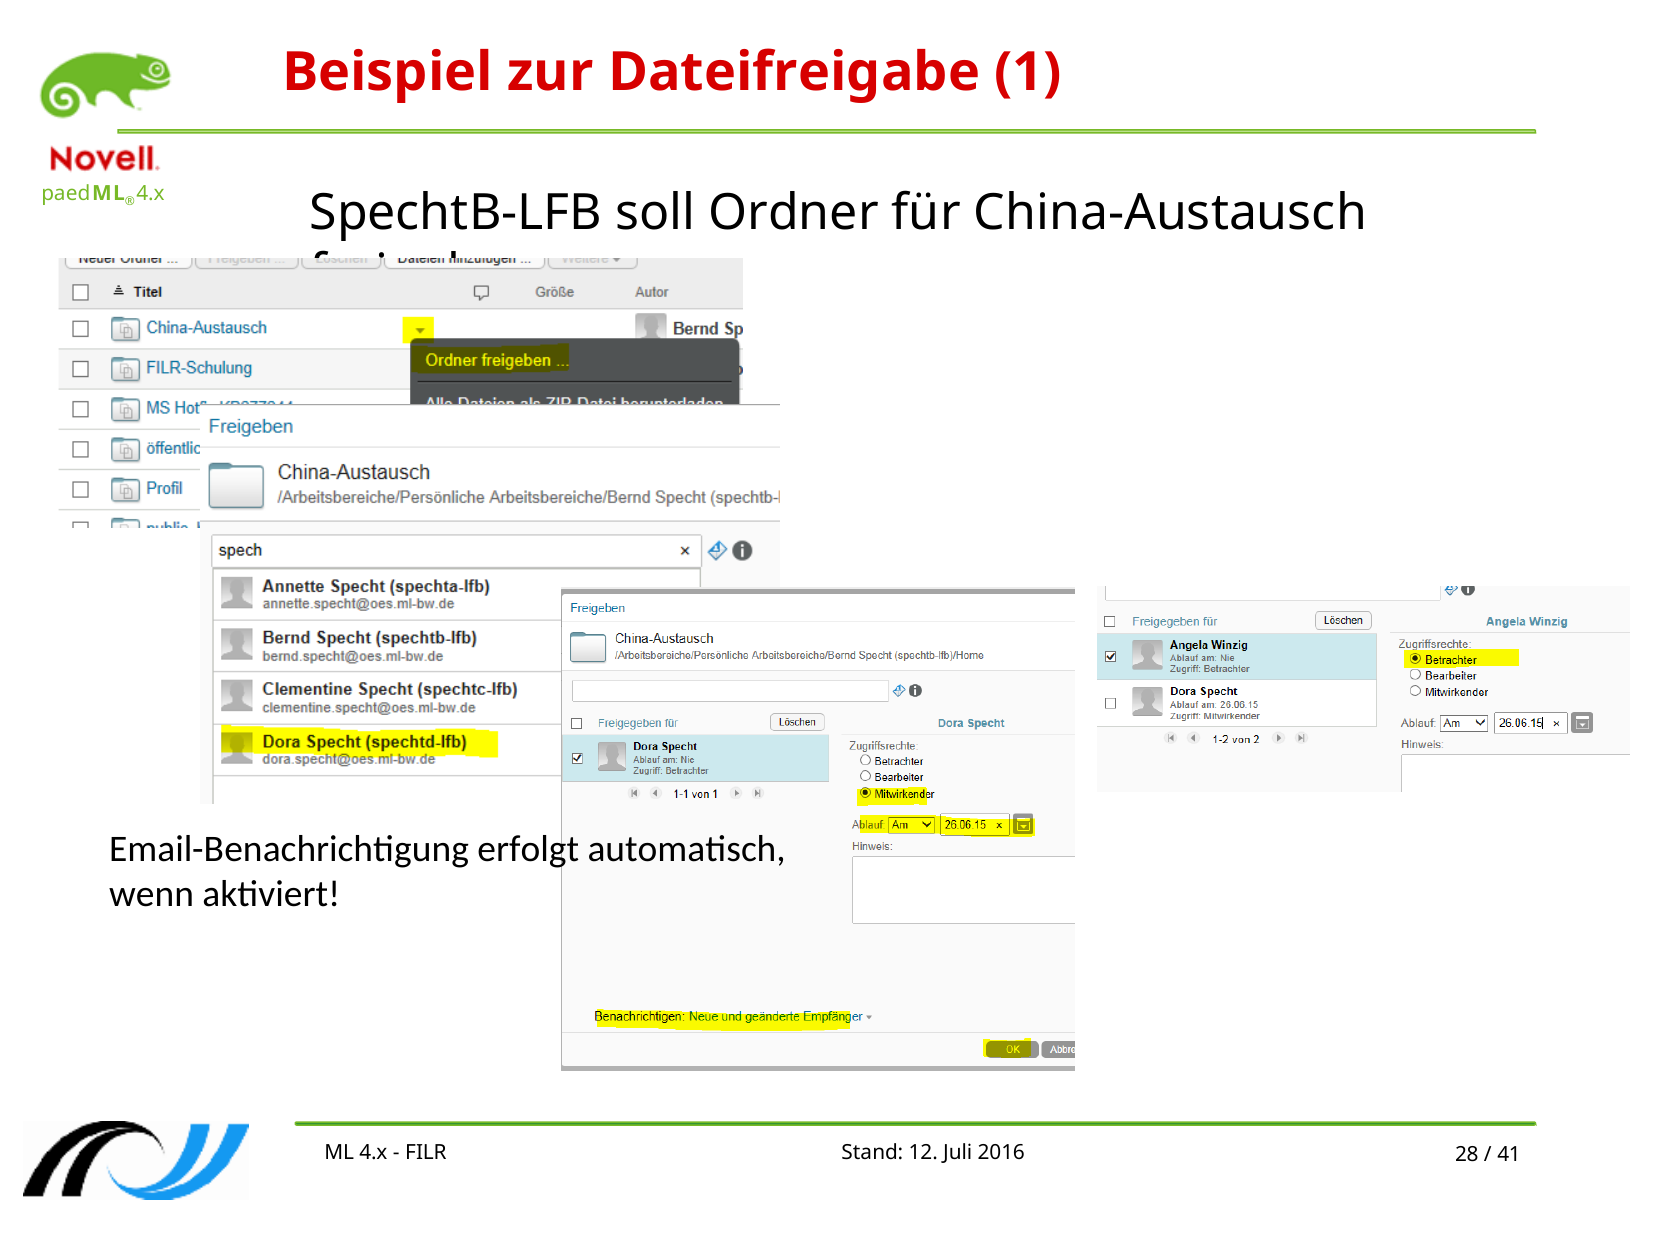

# Beispiel zur Dateifreigabe (1)
SpechtB-LFB soll Ordner für China-Austausch freigeben
Email-Benachrichtigung erfolgt automatisch,
wenn aktiviert!
ML 4.x - FILR
12. Juli 2016
28